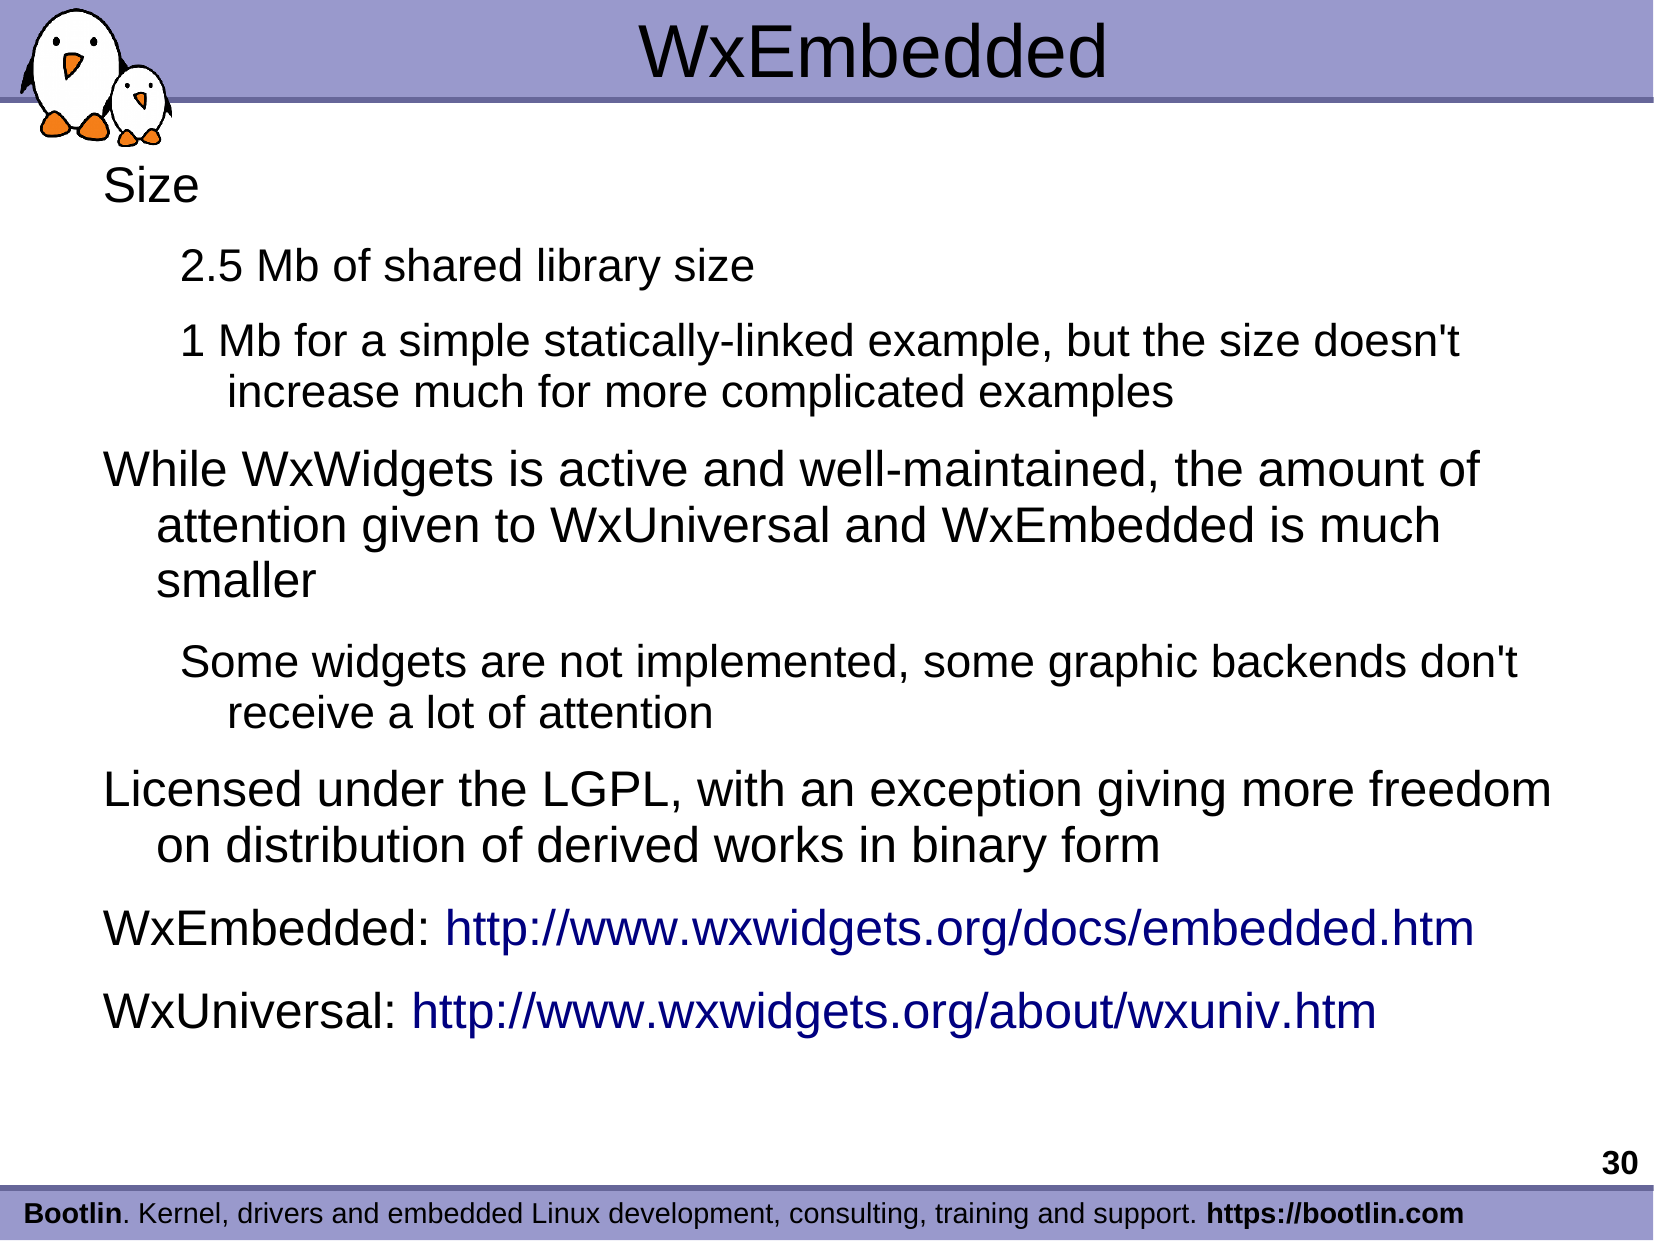

# WxEmbedded
Size
2.5 Mb of shared library size
1 Mb for a simple statically-linked example, but the size doesn't increase much for more complicated examples
While WxWidgets is active and well-maintained, the amount of attention given to WxUniversal and WxEmbedded is much smaller
Some widgets are not implemented, some graphic backends don't receive a lot of attention
Licensed under the LGPL, with an exception giving more freedom on distribution of derived works in binary form
WxEmbedded: http://www.wxwidgets.org/docs/embedded.htm
WxUniversal: http://www.wxwidgets.org/about/wxuniv.htm